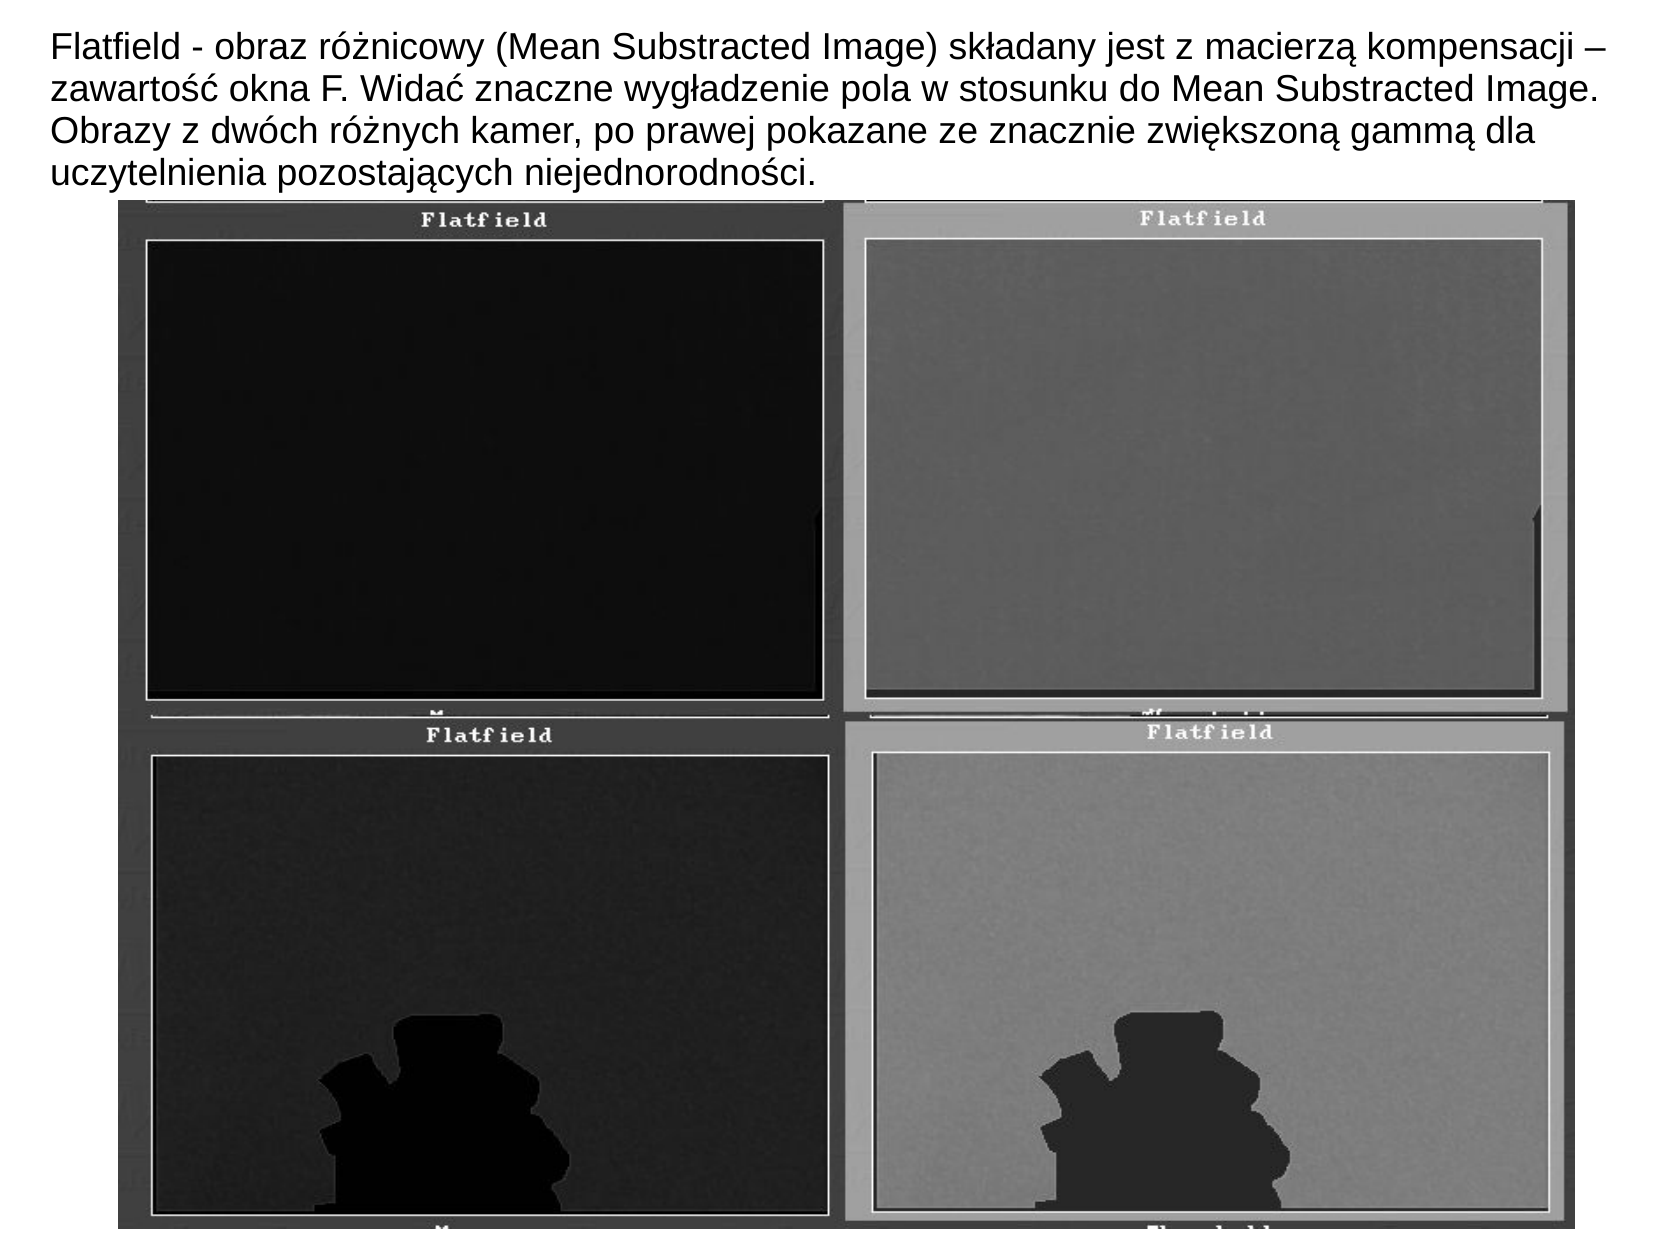

Flatfield - obraz różnicowy (Mean Substracted Image) składany jest z macierzą kompensacji – zawartość okna F. Widać znaczne wygładzenie pola w stosunku do Mean Substracted Image. Obrazy z dwóch różnych kamer, po prawej pokazane ze znacznie zwiększoną gammą dla uczytelnienia pozostających niejednorodności.